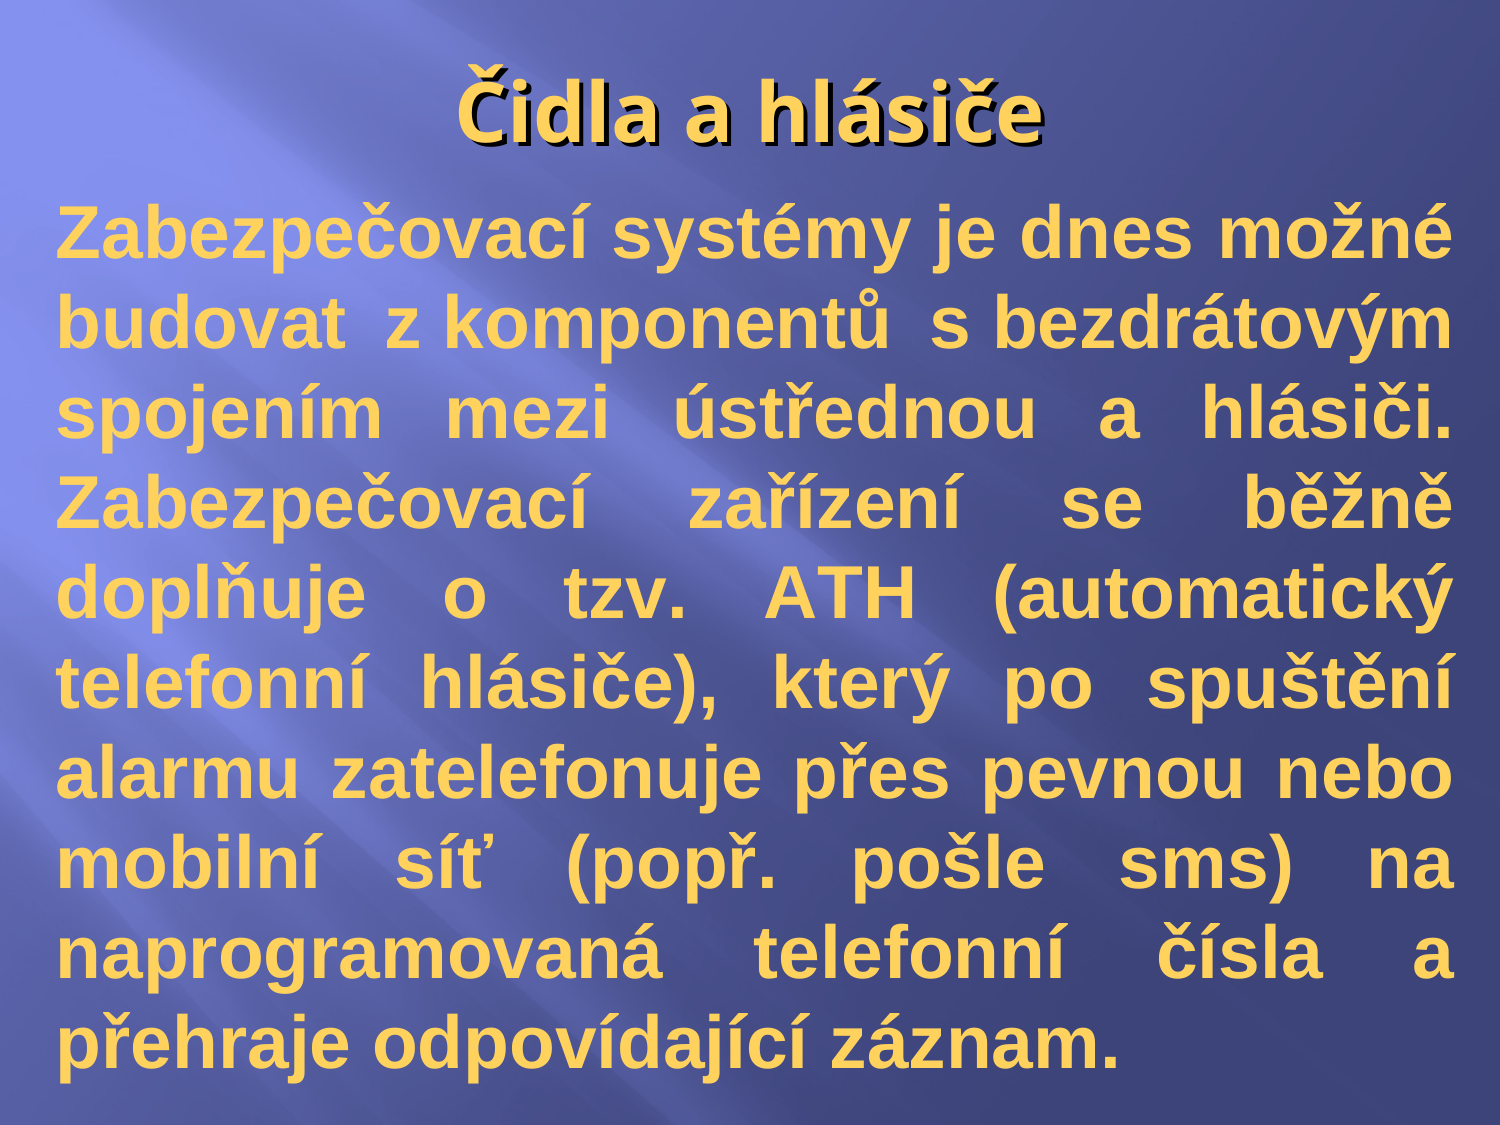

# Čidla a hlásiče
Zabezpečovací systémy je dnes možné budovat z komponentů s bezdrátovým spojením mezi ústřednou a hlásiči. Zabezpečovací zařízení se běžně doplňuje o tzv. ATH (automatický telefonní hlásiče), který po spuštění alarmu zatelefonuje přes pevnou nebo mobilní síť (popř. pošle sms) na naprogramovaná telefonní čísla a přehraje odpovídající záznam.